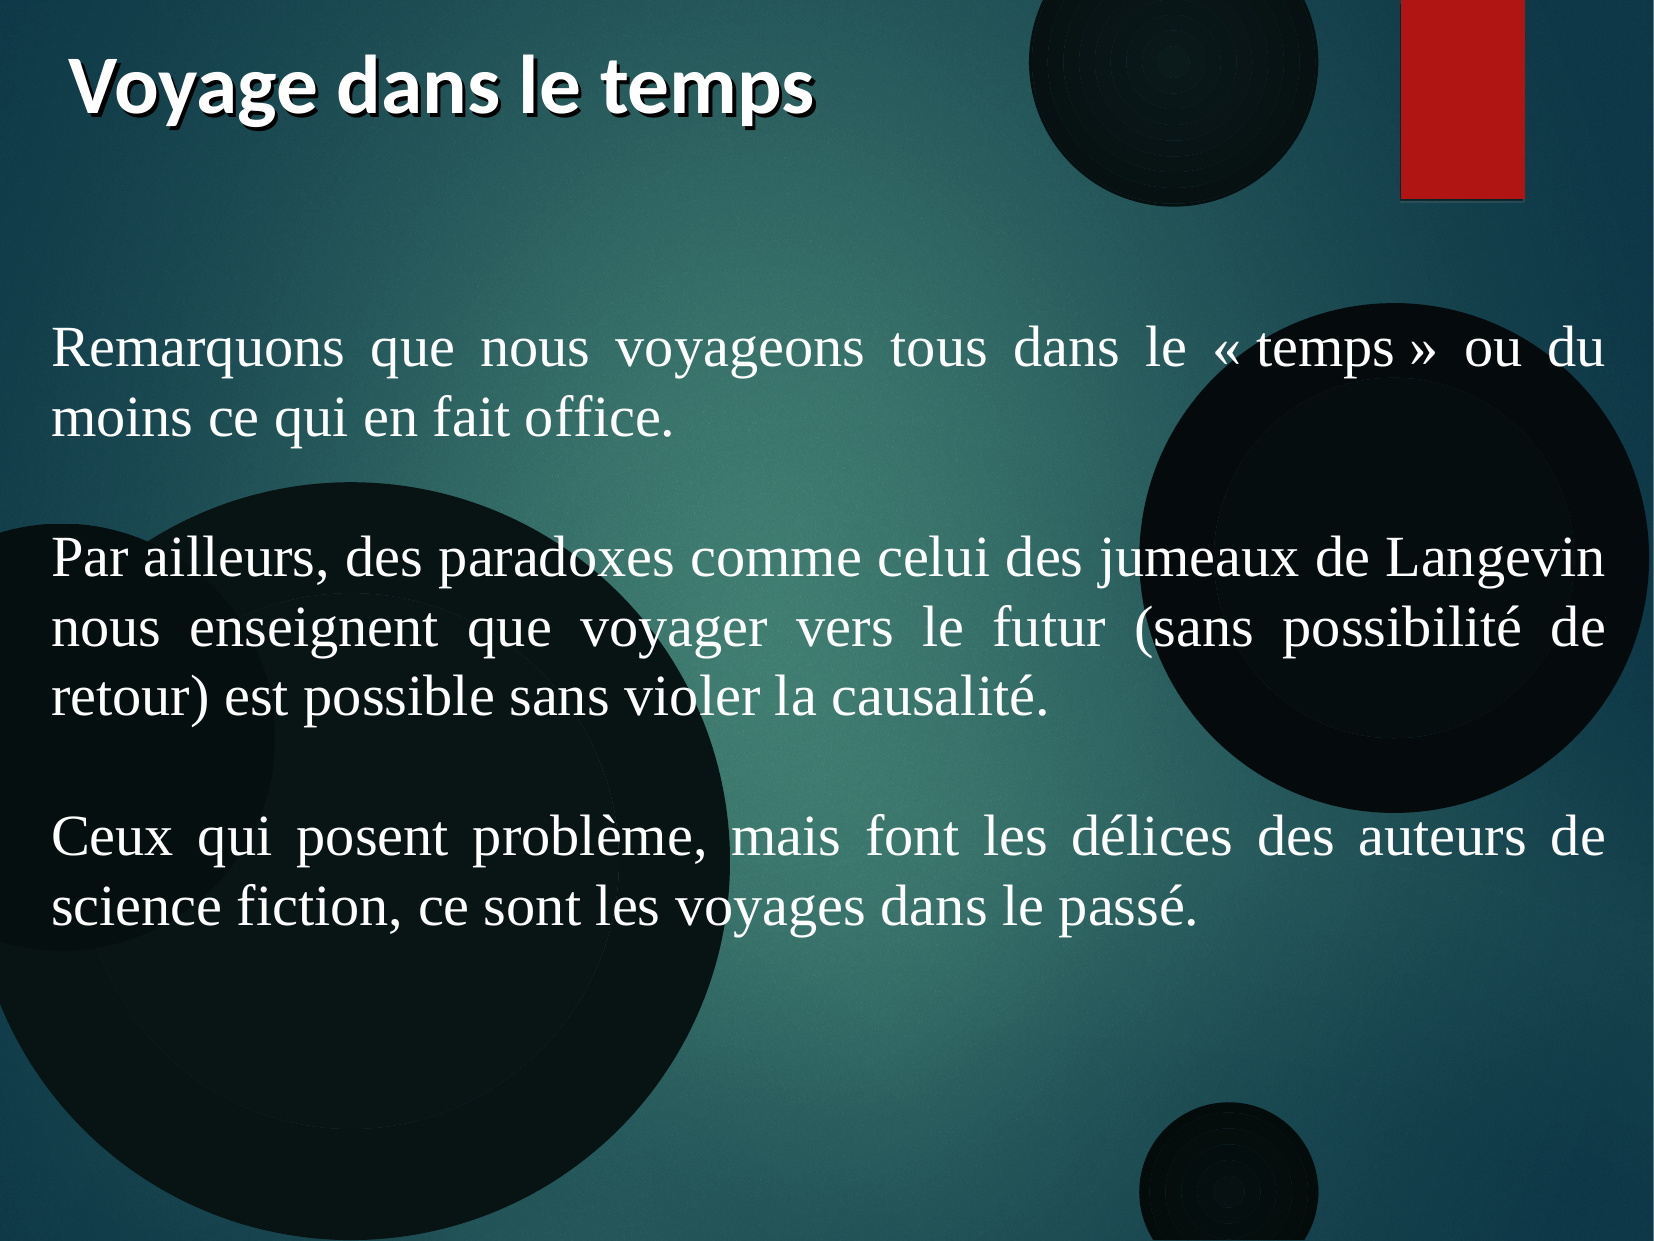

Voyage dans le temps
Remarquons que nous voyageons tous dans le « temps » ou du moins ce qui en fait office.
Par ailleurs, des paradoxes comme celui des jumeaux de Langevin nous enseignent que voyager vers le futur (sans possibilité de retour) est possible sans violer la causalité.
Ceux qui posent problème, mais font les délices des auteurs de science fiction, ce sont les voyages dans le passé.